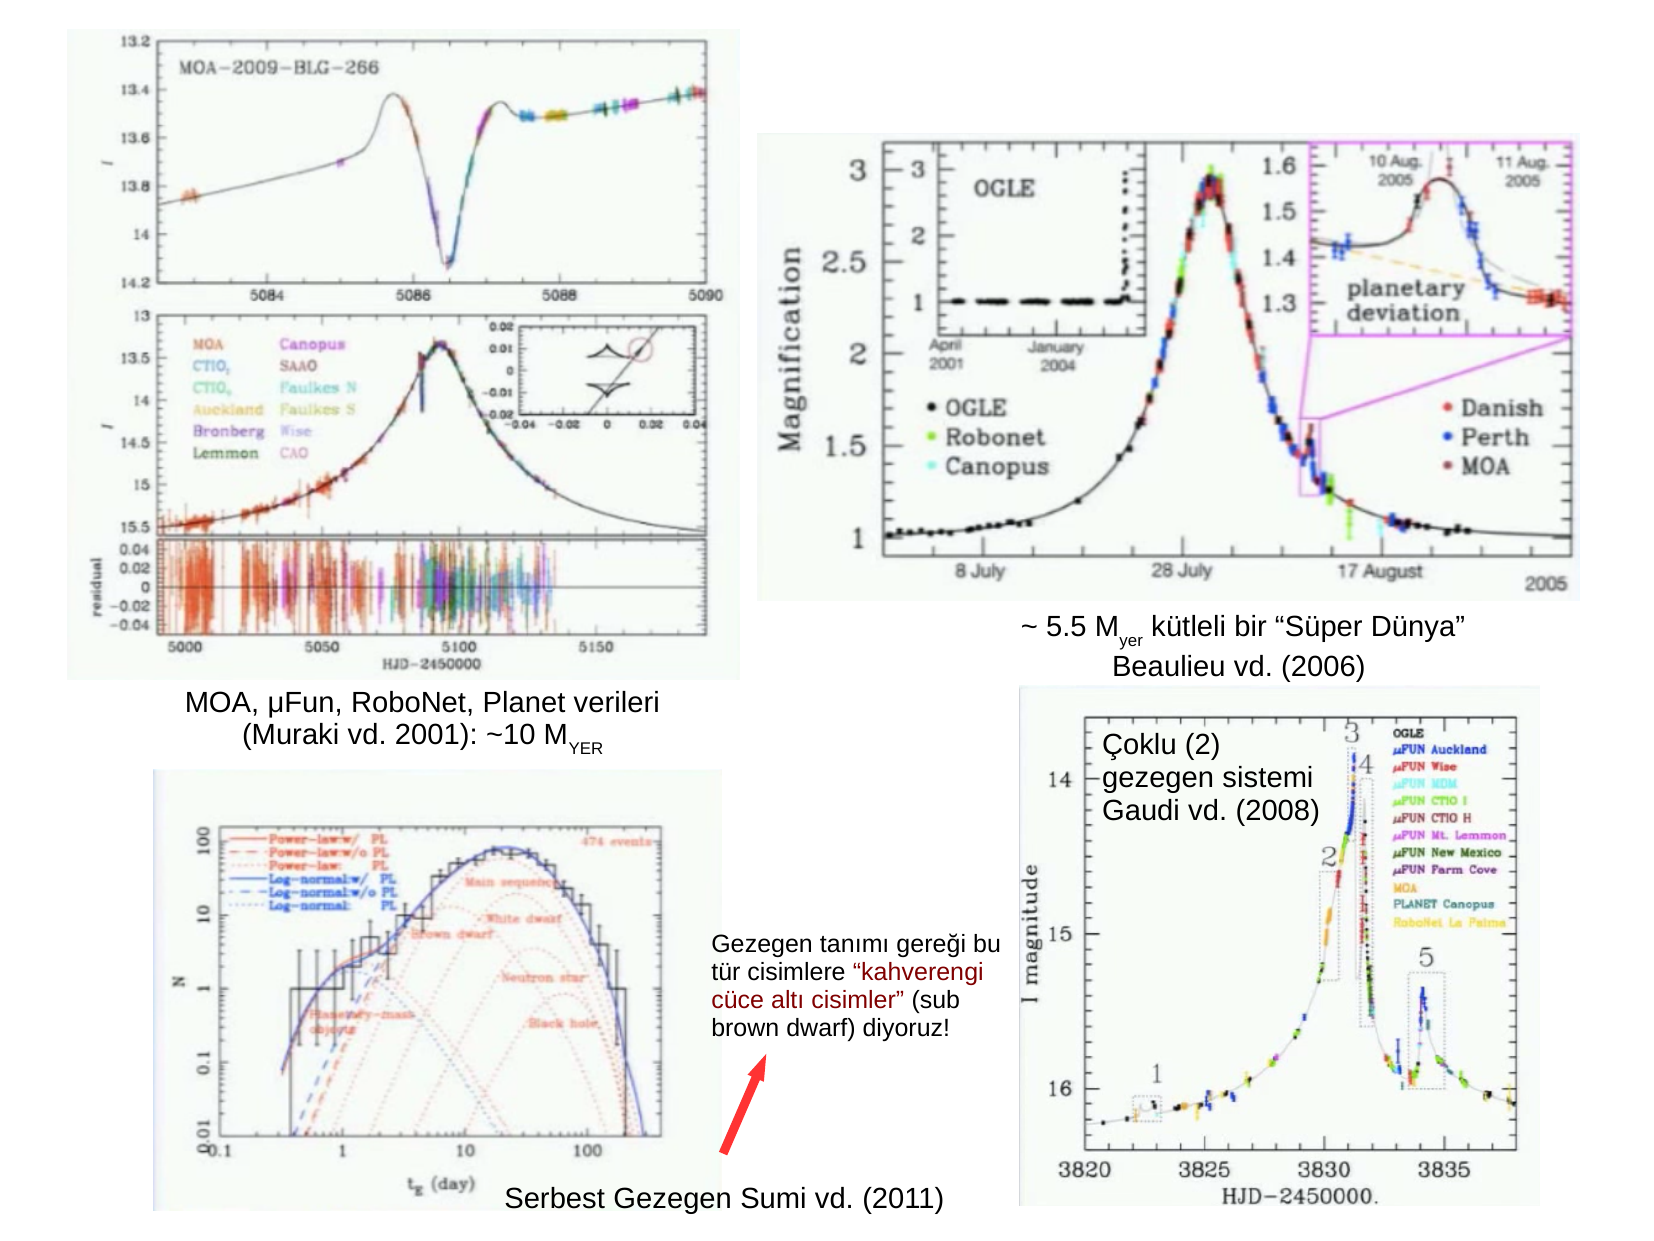

~ 5.5 Myer kütleli bir “Süper Dünya” Beaulieu vd. (2006)
MOA, μFun, RoboNet, Planet verileri (Muraki vd. 2001): ~10 MYER
Çoklu (2)
gezegen sistemi
Gaudi vd. (2008)
Gezegen tanımı gereği bu tür cisimlere “kahverengi cüce altı cisimler” (sub brown dwarf) diyoruz!
Serbest Gezegen Sumi vd. (2011)